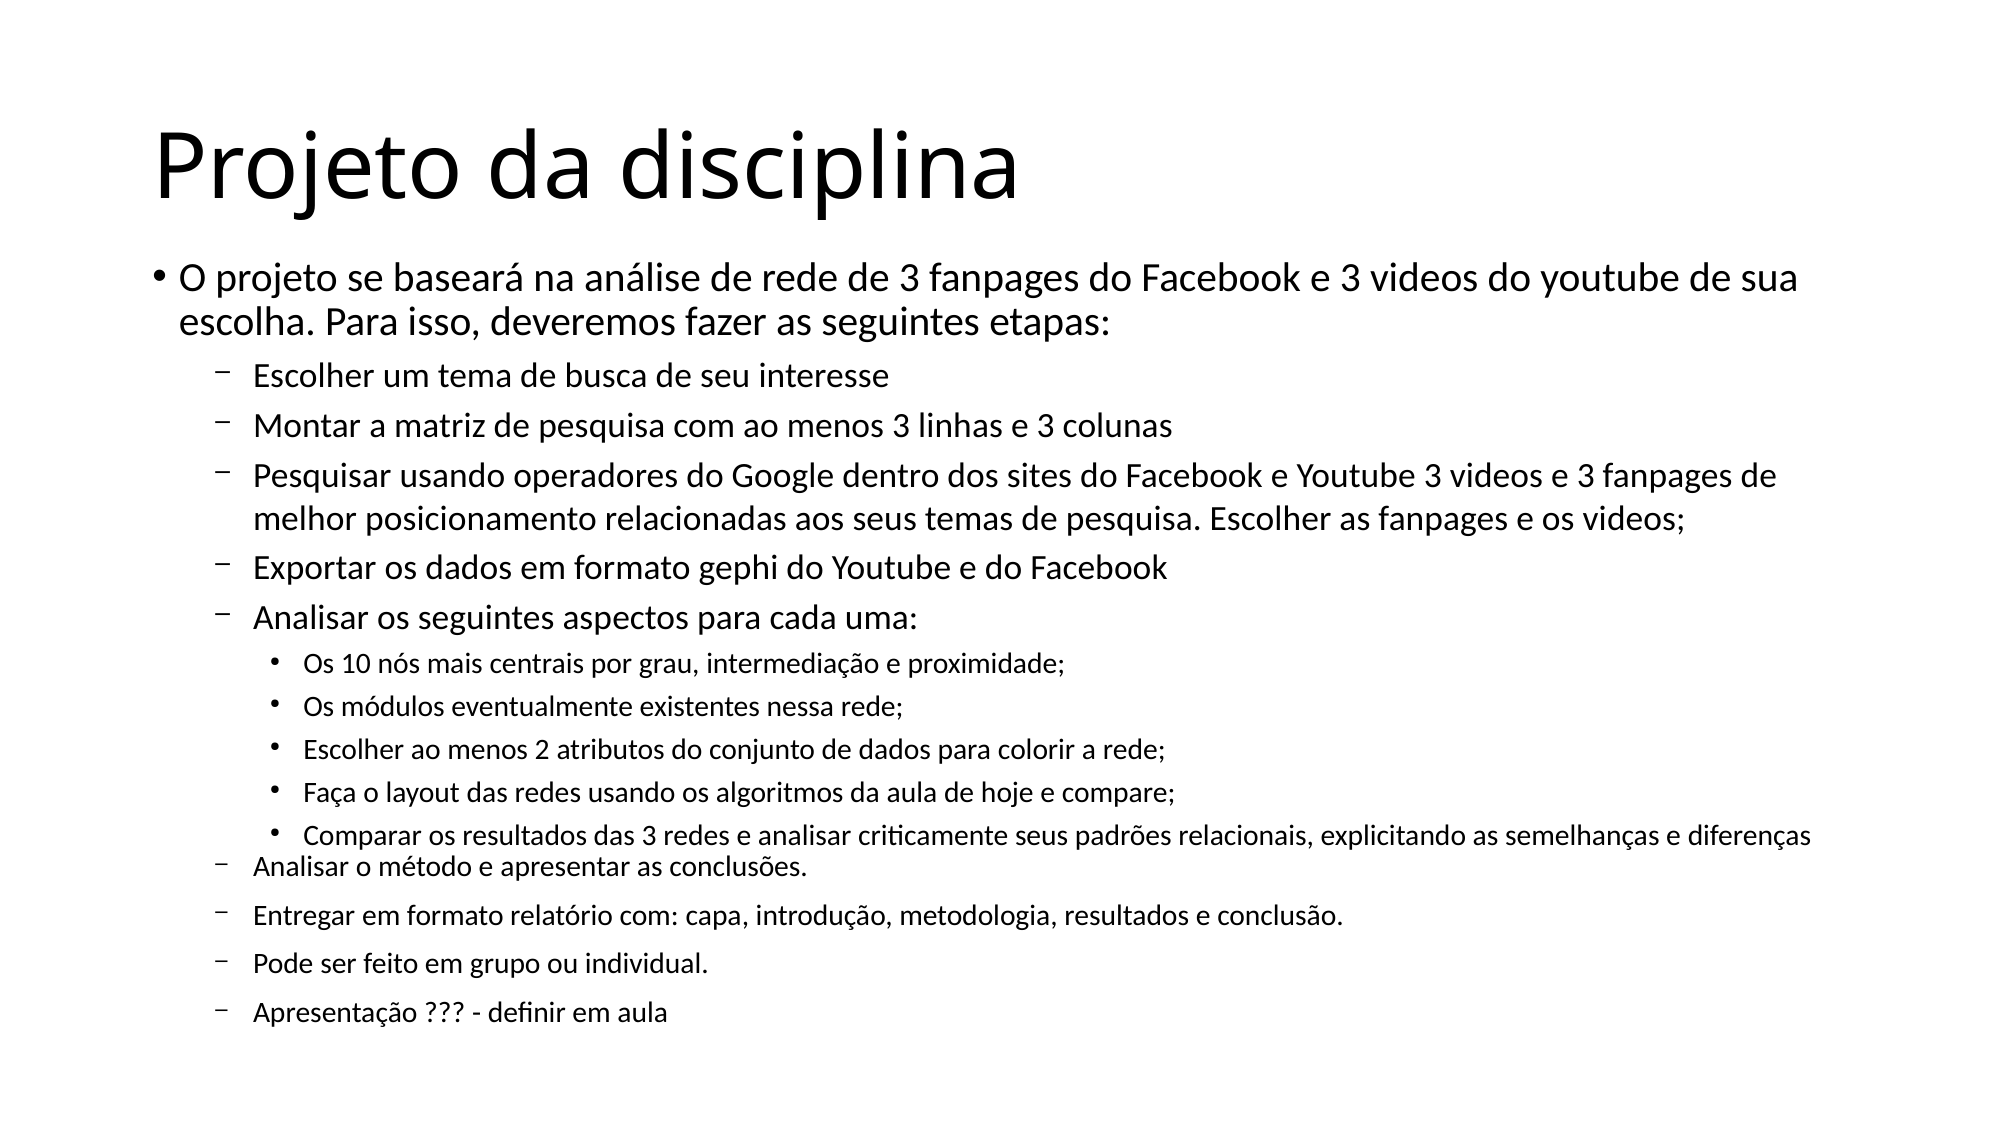

# Projeto da disciplina
O projeto se baseará na análise de rede de 3 fanpages do Facebook e 3 videos do youtube de sua escolha. Para isso, deveremos fazer as seguintes etapas:
Escolher um tema de busca de seu interesse
Montar a matriz de pesquisa com ao menos 3 linhas e 3 colunas
Pesquisar usando operadores do Google dentro dos sites do Facebook e Youtube 3 videos e 3 fanpages de melhor posicionamento relacionadas aos seus temas de pesquisa. Escolher as fanpages e os videos;
Exportar os dados em formato gephi do Youtube e do Facebook
Analisar os seguintes aspectos para cada uma:
Os 10 nós mais centrais por grau, intermediação e proximidade;
Os módulos eventualmente existentes nessa rede;
Escolher ao menos 2 atributos do conjunto de dados para colorir a rede;
Faça o layout das redes usando os algoritmos da aula de hoje e compare;
Comparar os resultados das 3 redes e analisar criticamente seus padrões relacionais, explicitando as semelhanças e diferenças
Analisar o método e apresentar as conclusões.
Entregar em formato relatório com: capa, introdução, metodologia, resultados e conclusão.
Pode ser feito em grupo ou individual.
Apresentação ??? - definir em aula